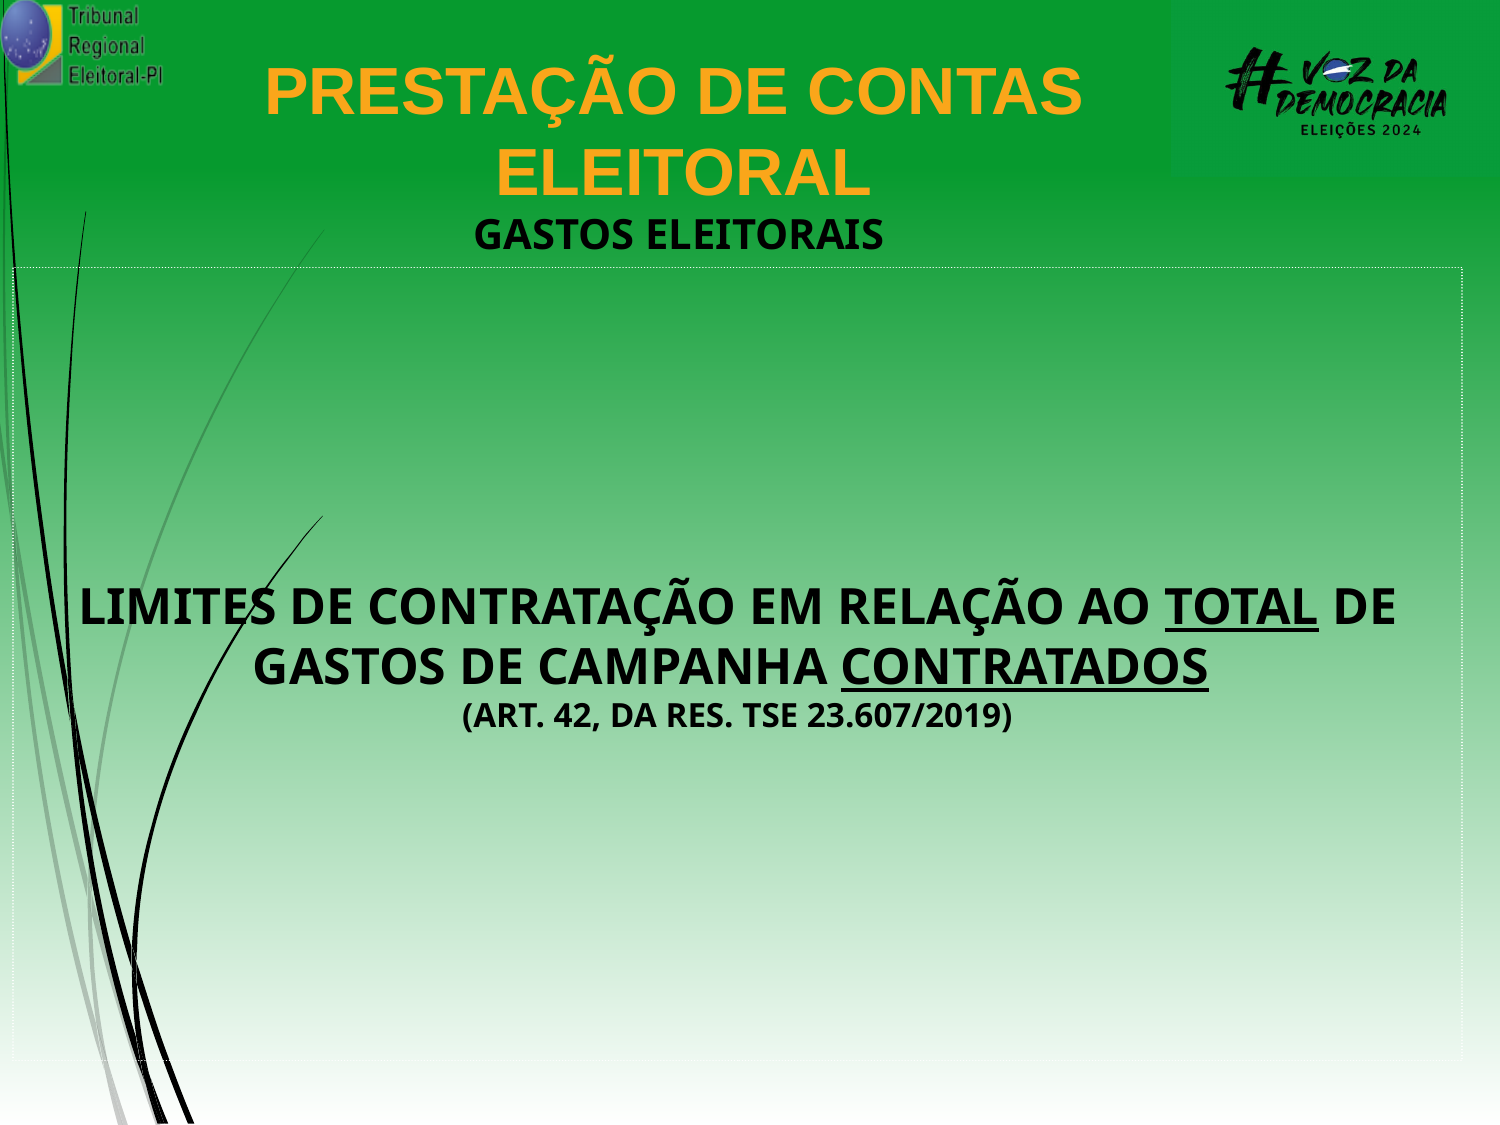

PRESTAÇÃO DE CONTAS
ELEITORAL
GASTOS ELEITORAIS
LIMITES DE CONTRATAÇÃO EM RELAÇÃO AO TOTAL DE GASTOS de CAMPANHA contratados
(art. 42, da Res. TSE 23.607/2019)